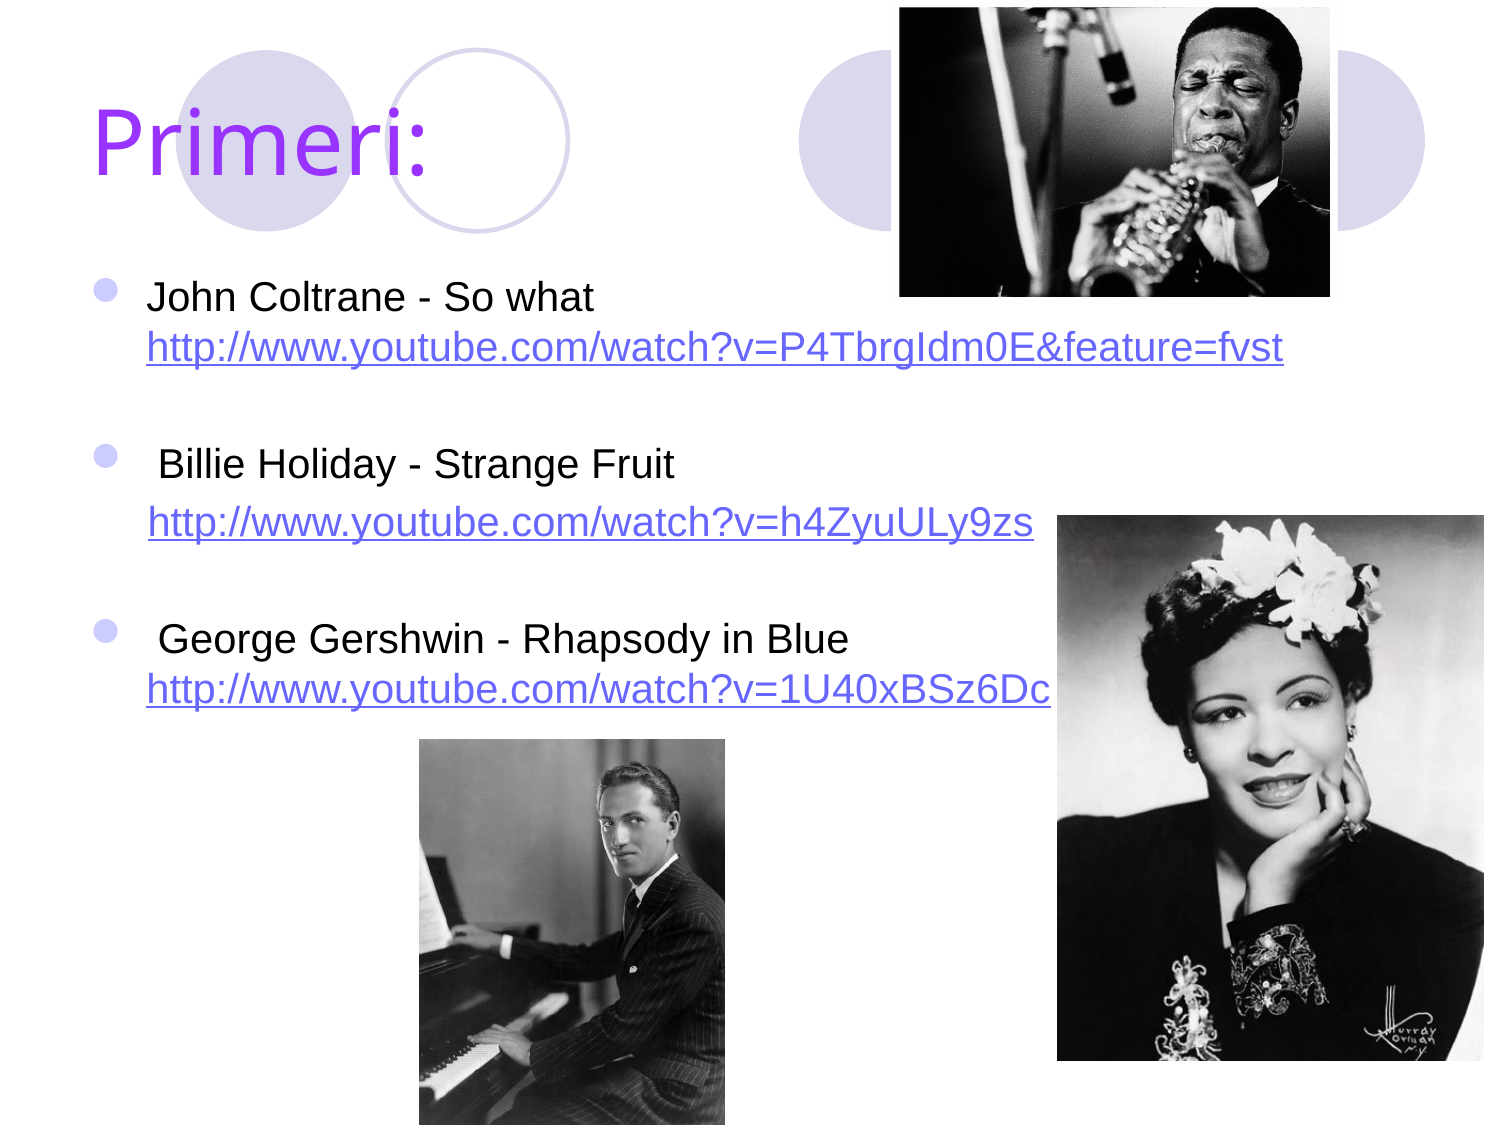

# Primeri:
John Coltrane - So what http://www.youtube.com/watch?v=P4TbrgIdm0E&feature=fvst
 Billie Holiday - Strange Fruit
 http://www.youtube.com/watch?v=h4ZyuULy9zs
 George Gershwin - Rhapsody in Blue http://www.youtube.com/watch?v=1U40xBSz6Dc